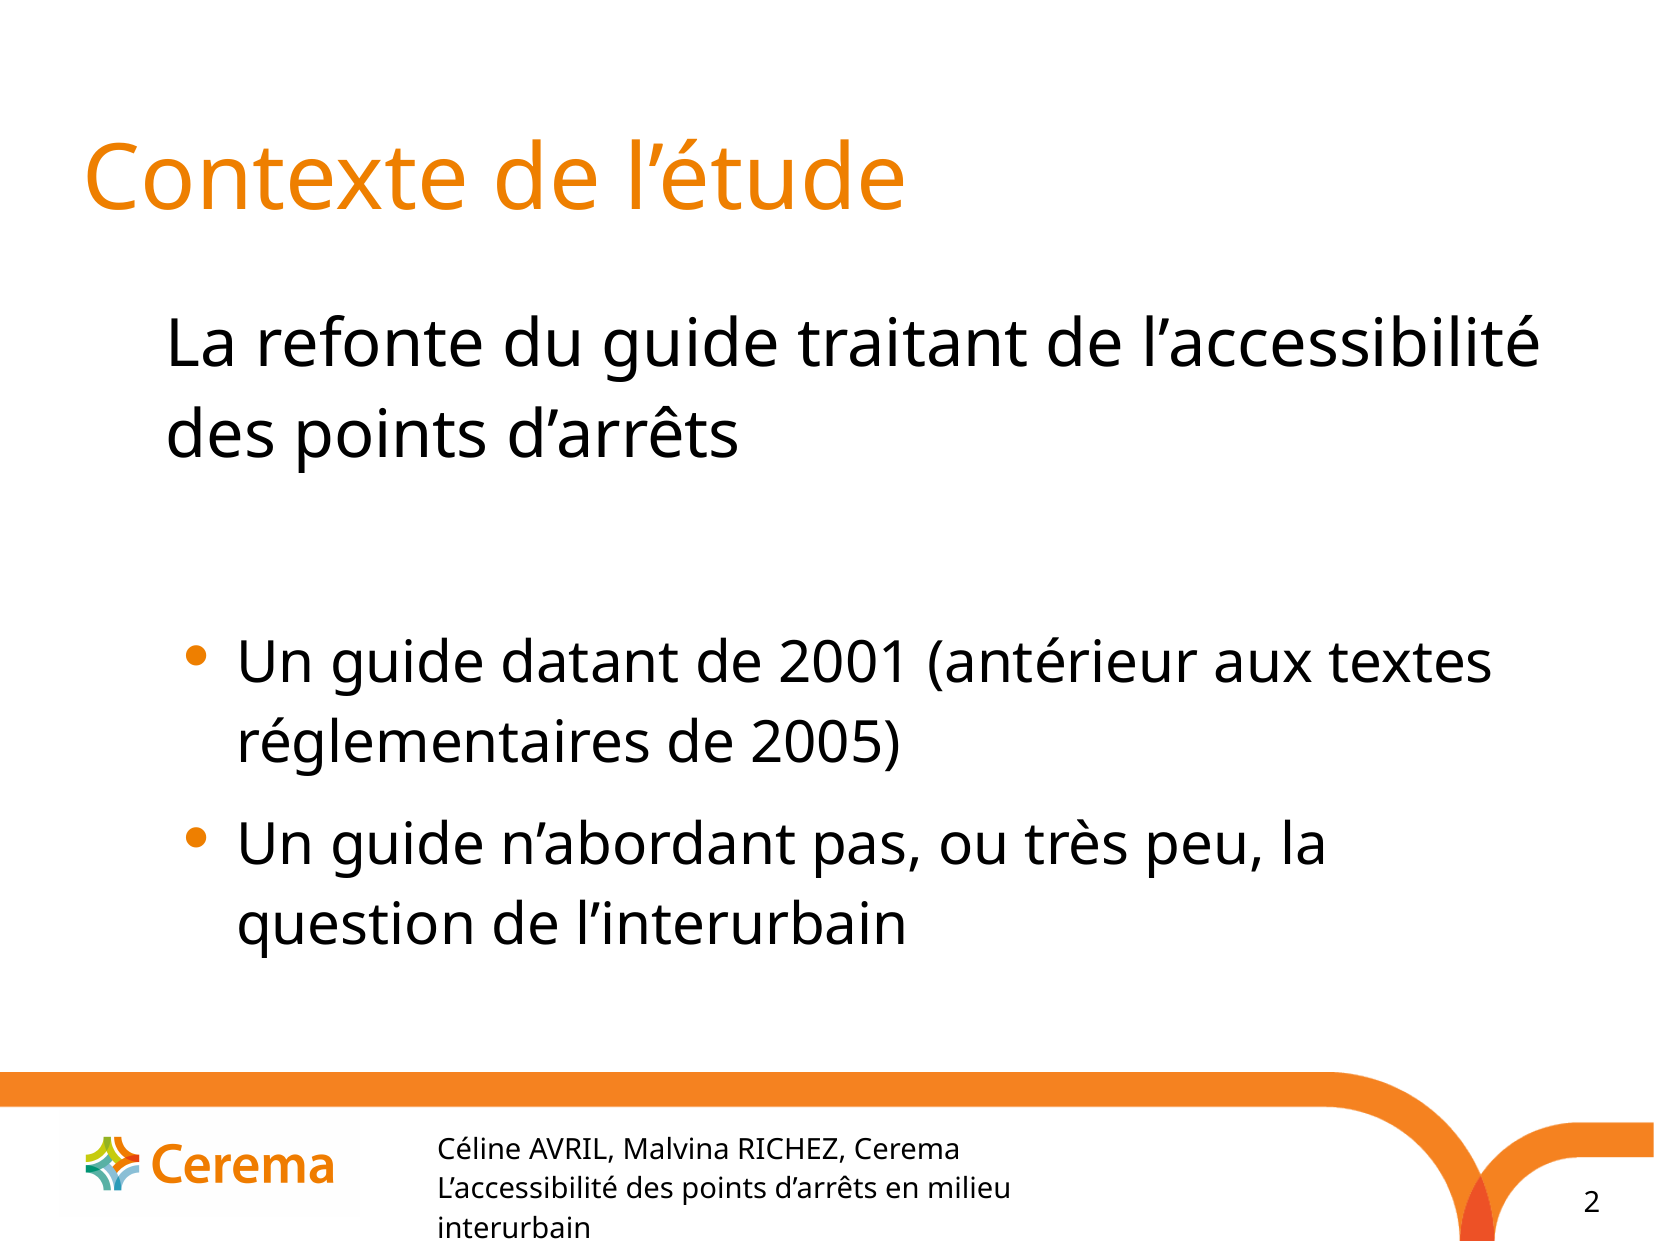

# Contexte de l’étude
La refonte du guide traitant de l’accessibilité des points d’arrêts
Un guide datant de 2001 (antérieur aux textes réglementaires de 2005)
Un guide n’abordant pas, ou très peu, la question de l’interurbain
2